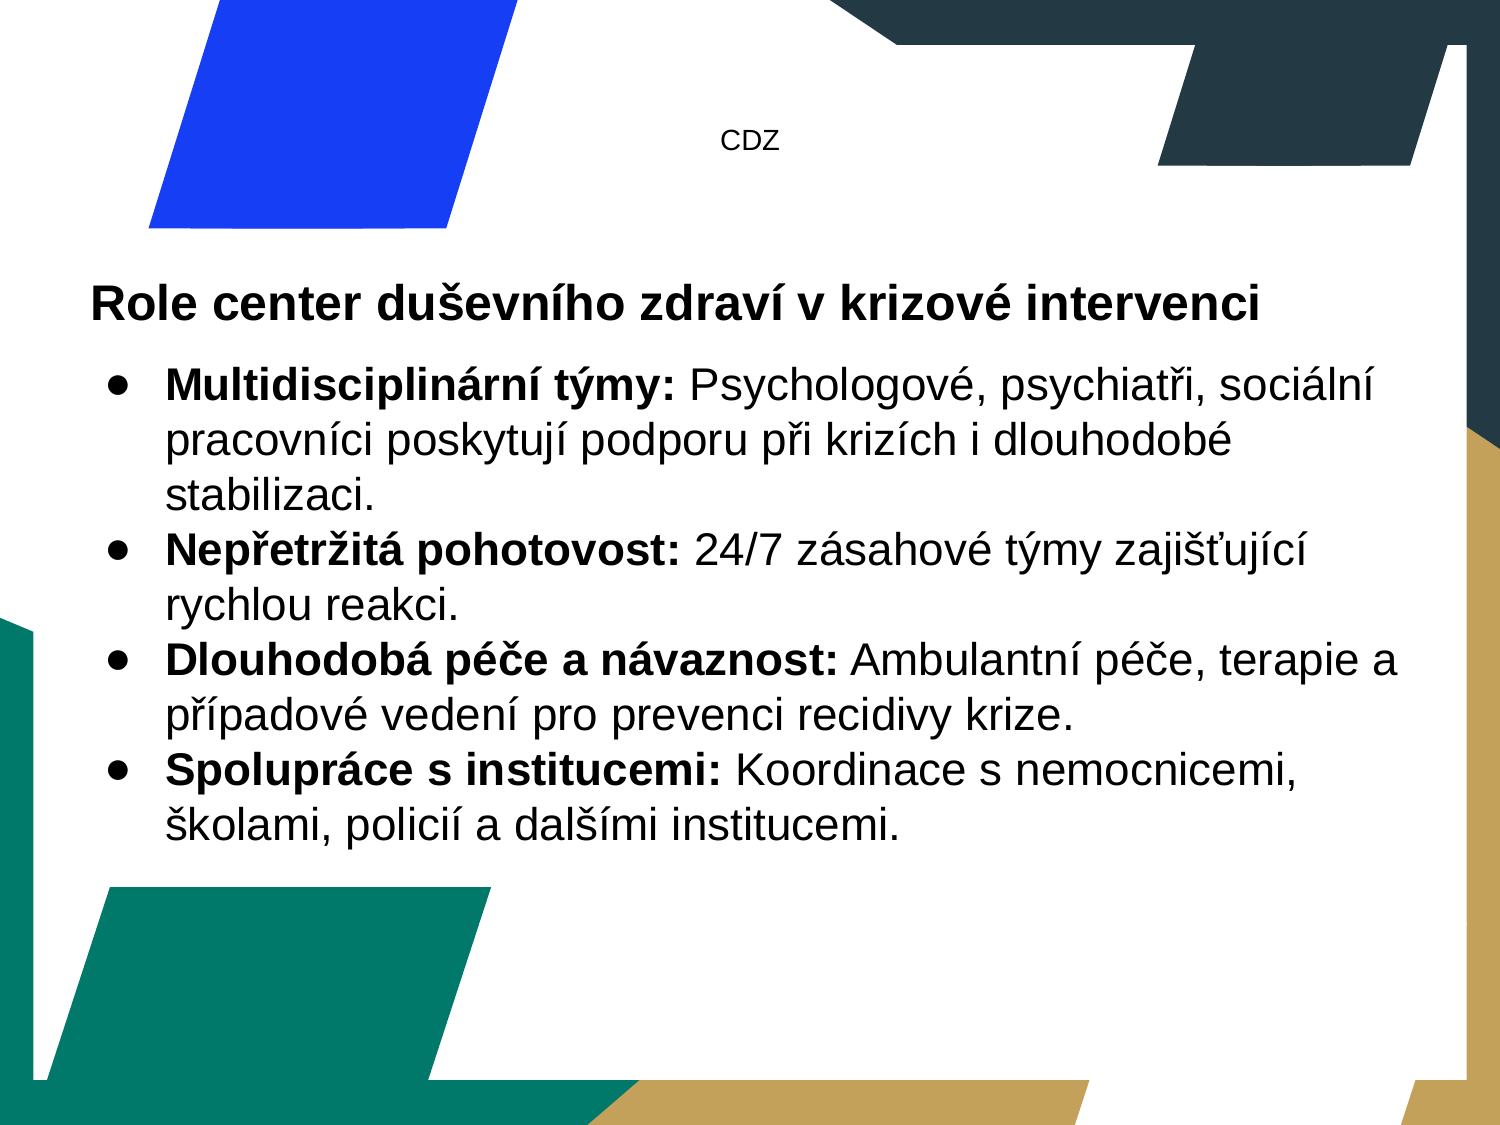

# CDZ
Role center duševního zdraví v krizové intervenci
Multidisciplinární týmy: Psychologové, psychiatři, sociální pracovníci poskytují podporu při krizích i dlouhodobé stabilizaci.
Nepřetržitá pohotovost: 24/7 zásahové týmy zajišťující rychlou reakci.
Dlouhodobá péče a návaznost: Ambulantní péče, terapie a případové vedení pro prevenci recidivy krize.
Spolupráce s institucemi: Koordinace s nemocnicemi, školami, policií a dalšími institucemi.